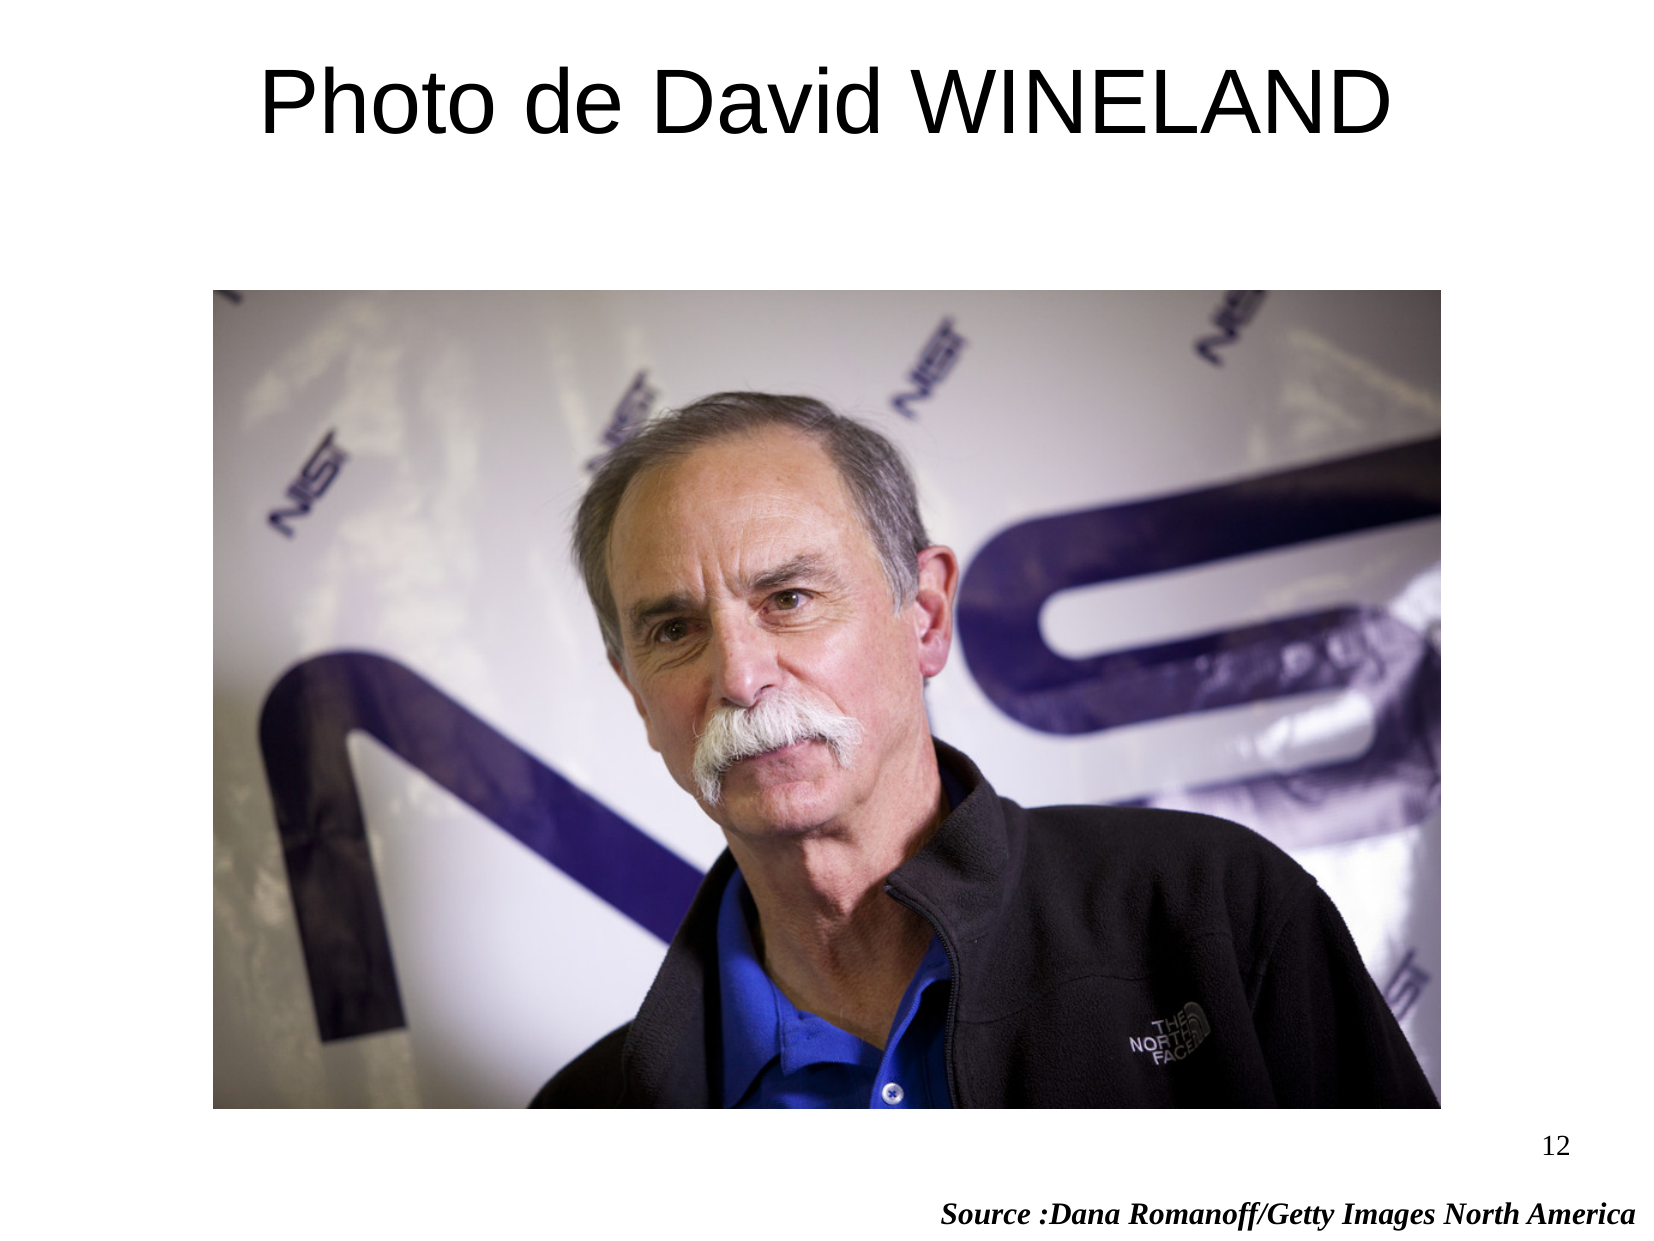

# Photo de David WINELAND
12
Source :Dana Romanoff/Getty Images North America